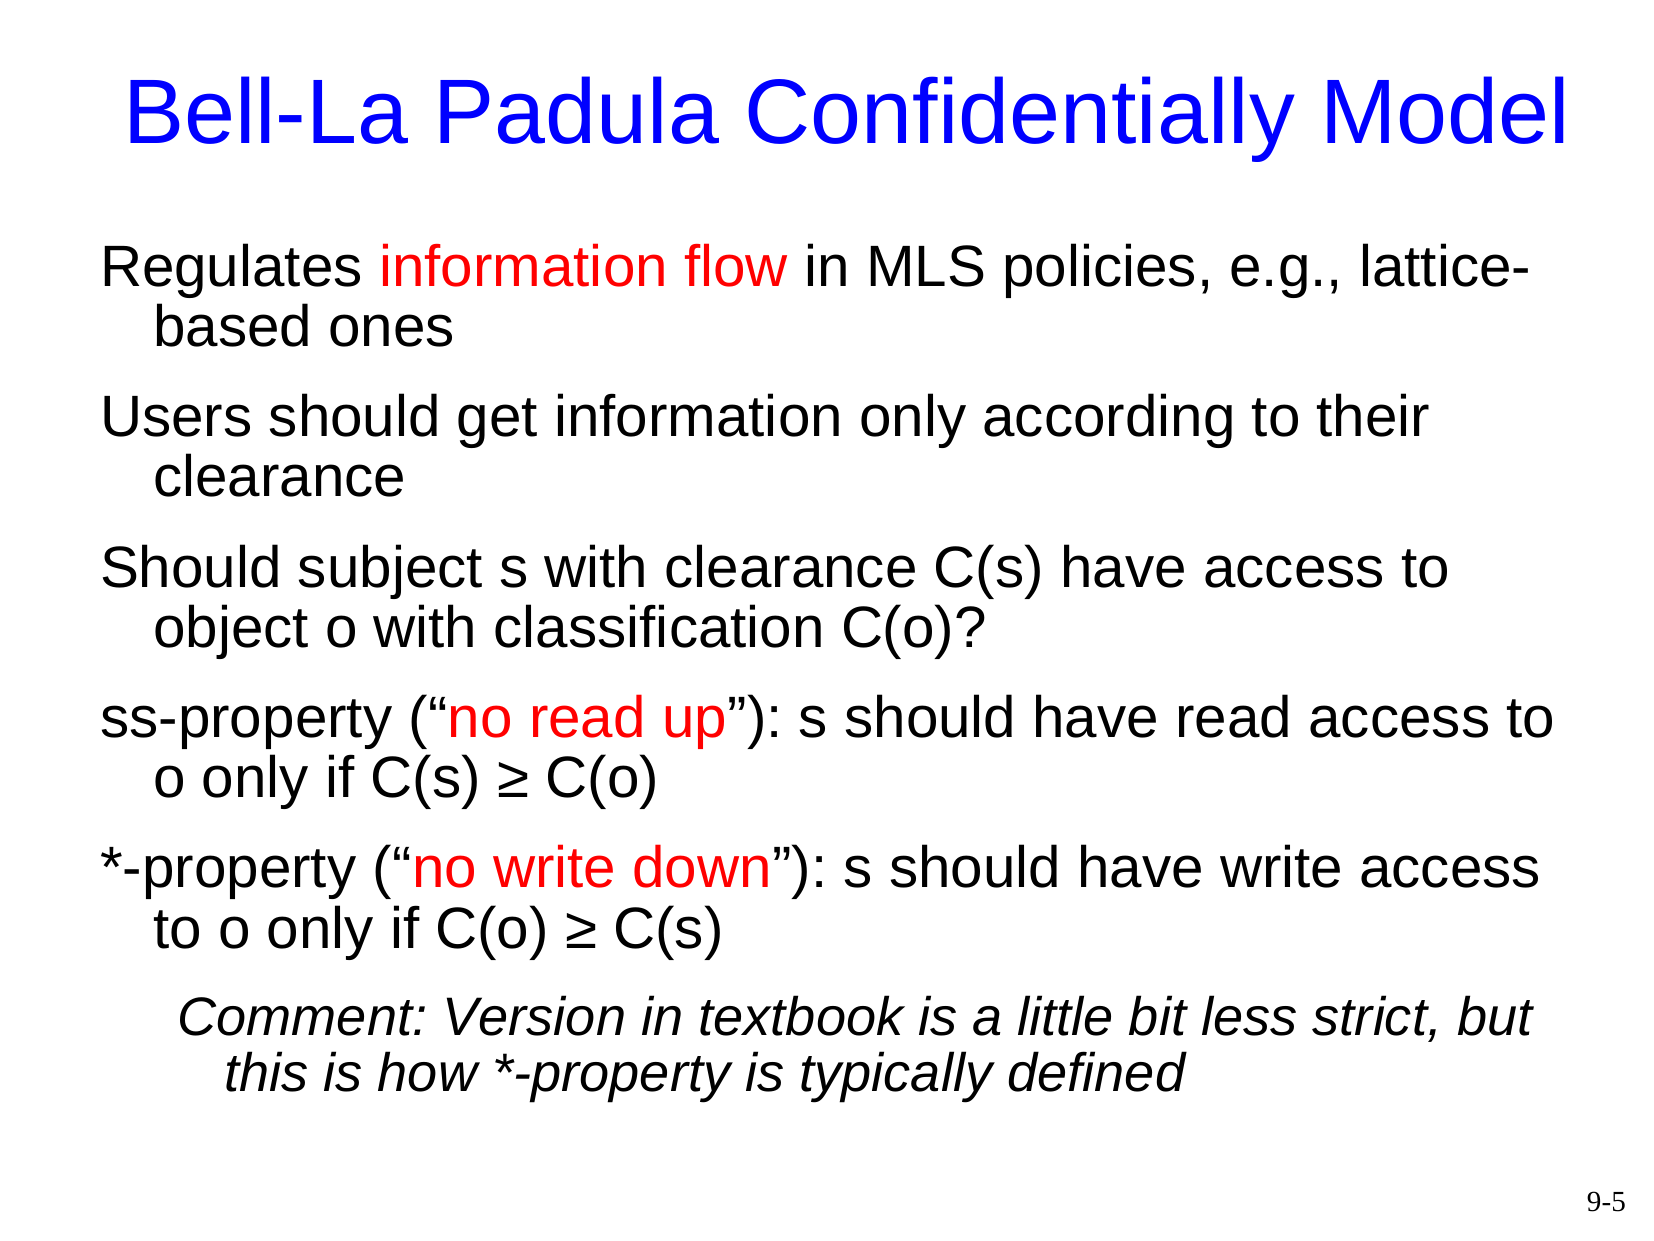

# Bell-La Padula Confidentially Model
Regulates information flow in MLS policies, e.g., lattice-based ones
Users should get information only according to their clearance
Should subject s with clearance C(s) have access to object o with classification C(o)?
ss-property (“no read up”): s should have read access to o only if C(s) ≥ C(o)
*-property (“no write down”): s should have write access to o only if C(o) ≥ C(s)
Comment: Version in textbook is a little bit less strict, but this is how *-property is typically defined